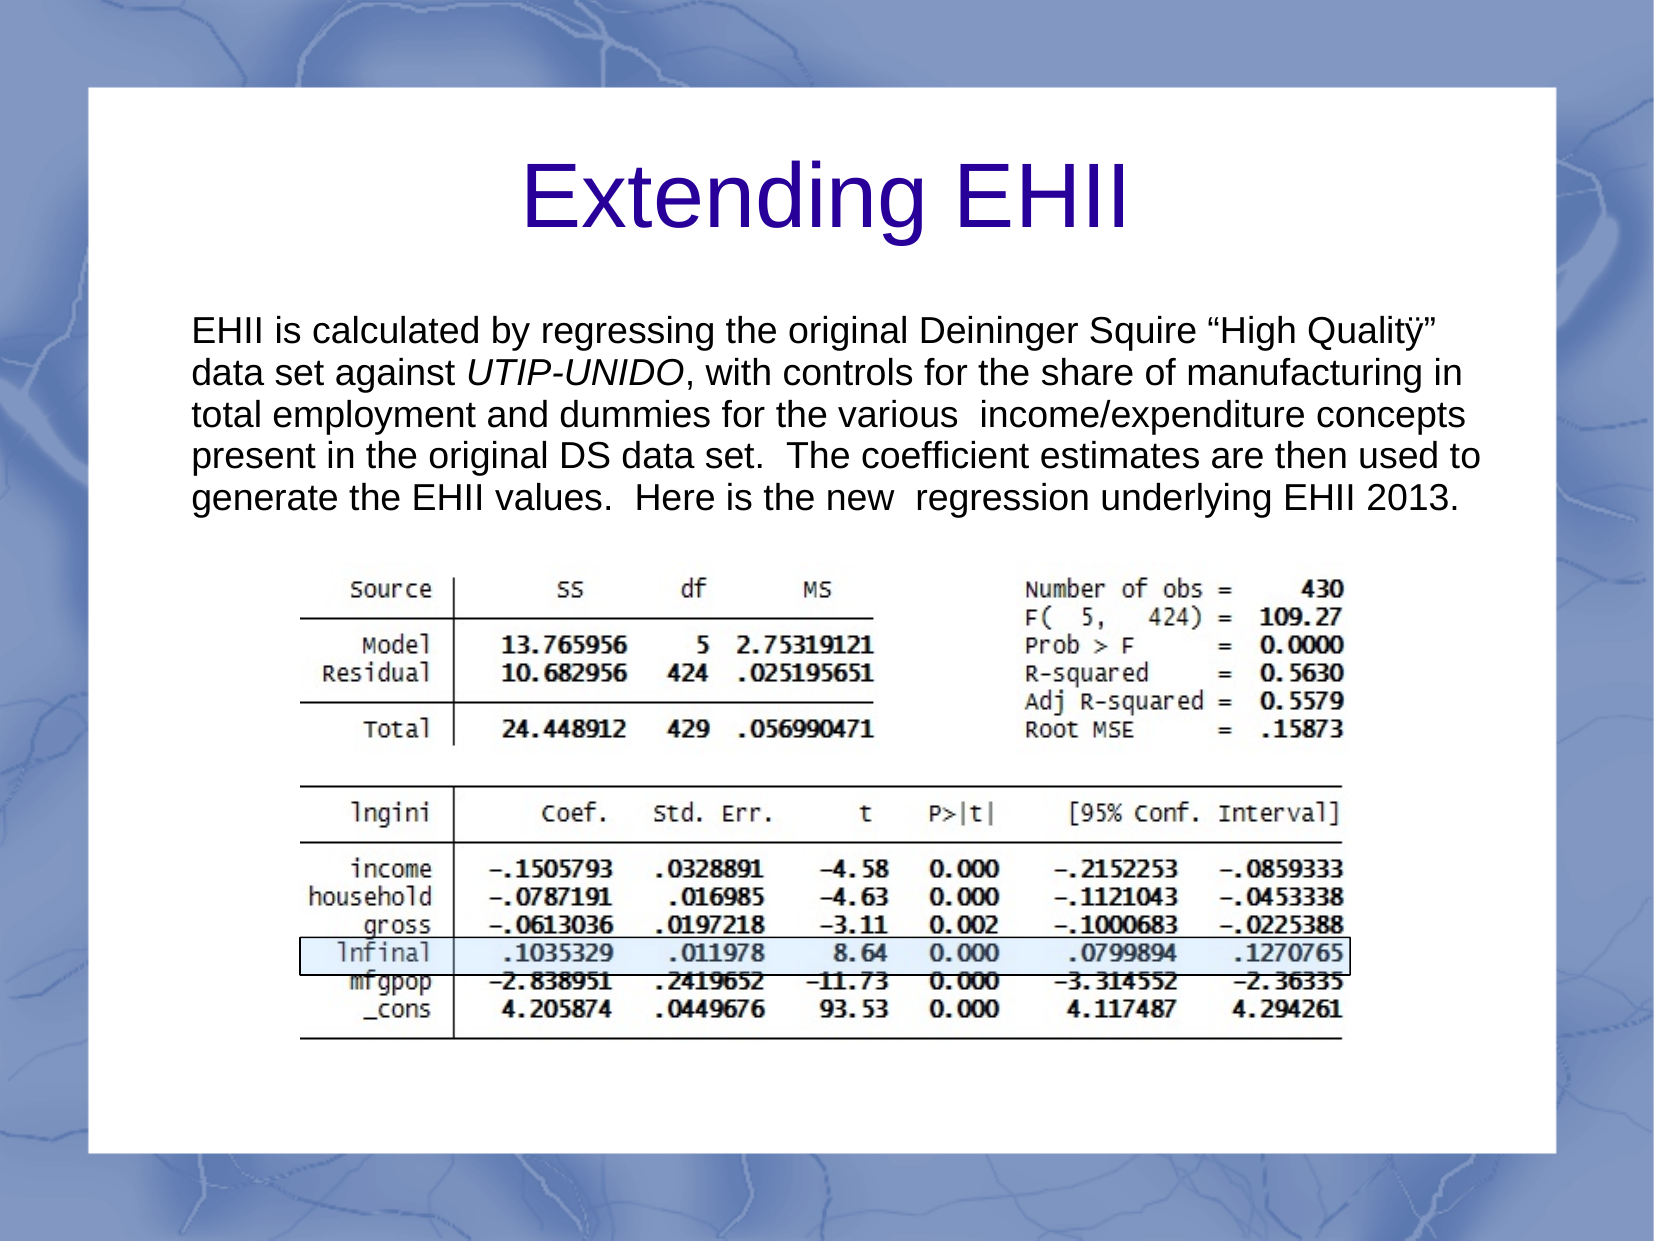

# Extending EHII
EHII is calculated by regressing the original Deininger Squire “High Qualitÿ”
data set against UTIP-UNIDO, with controls for the share of manufacturing in
total employment and dummies for the various income/expenditure concepts
present in the original DS data set. The coefficient estimates are then used to
generate the EHII values. Here is the new regression underlying EHII 2013.